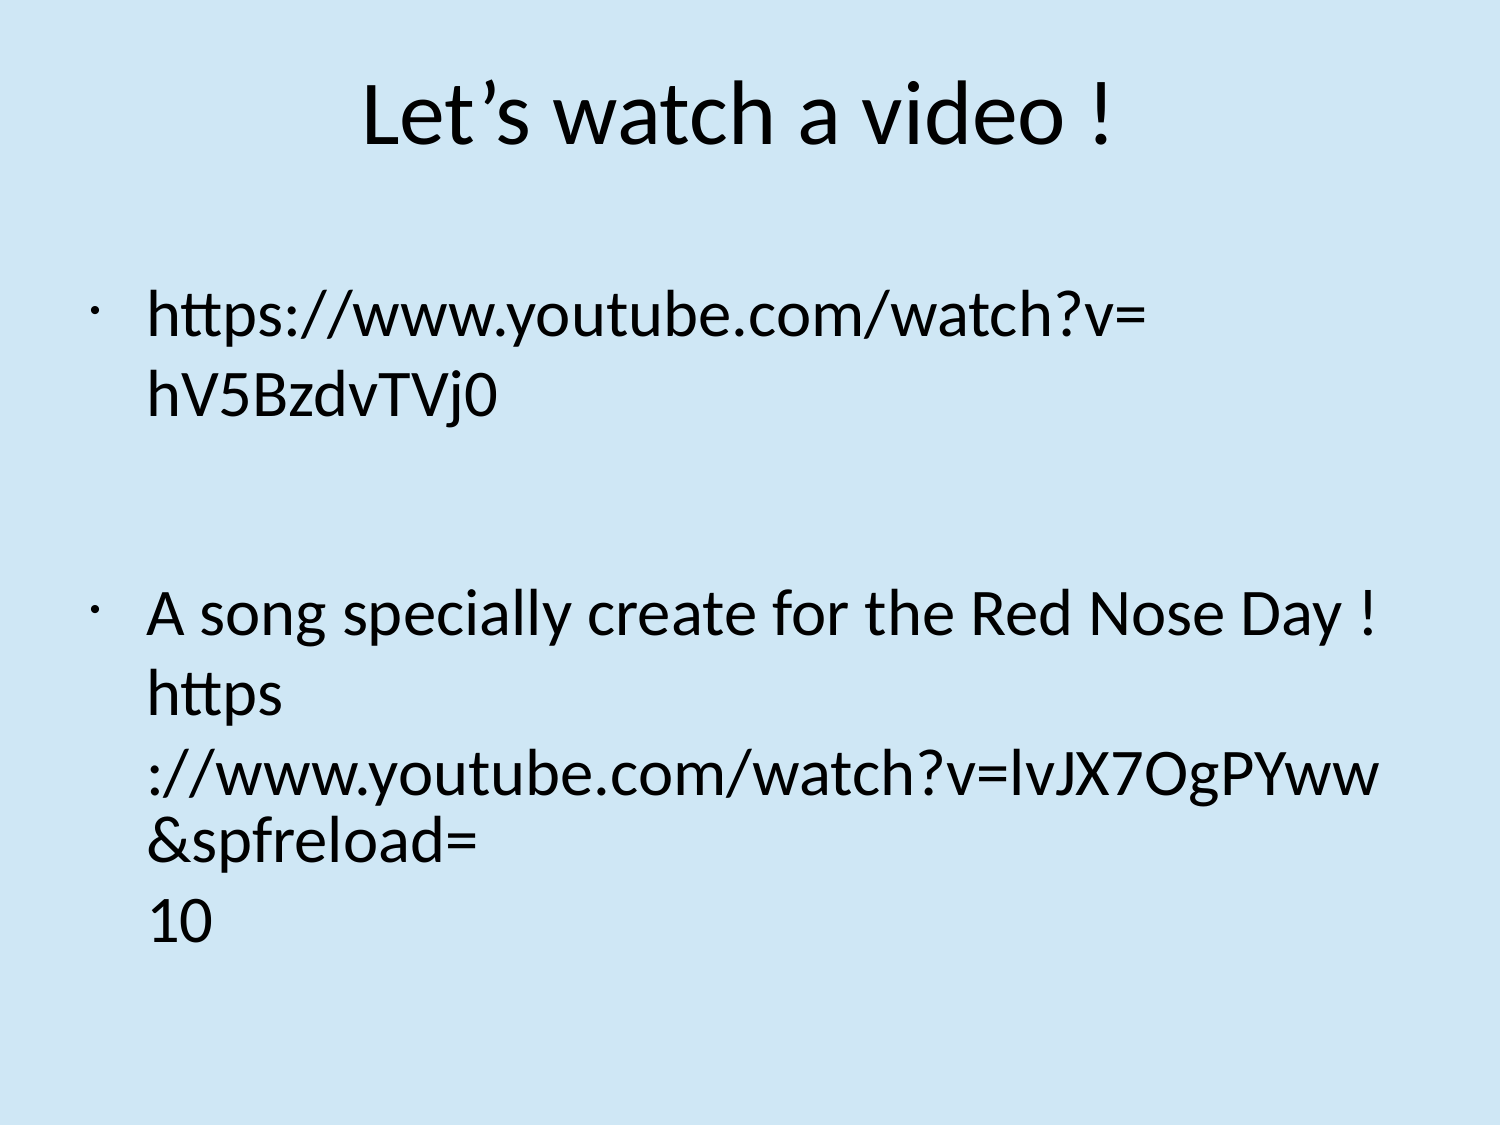

# Let’s watch a video !
https://www.youtube.com/watch?v=hV5BzdvTVj0
A song specially create for the Red Nose Day !https://www.youtube.com/watch?v=lvJX7OgPYww&spfreload=10